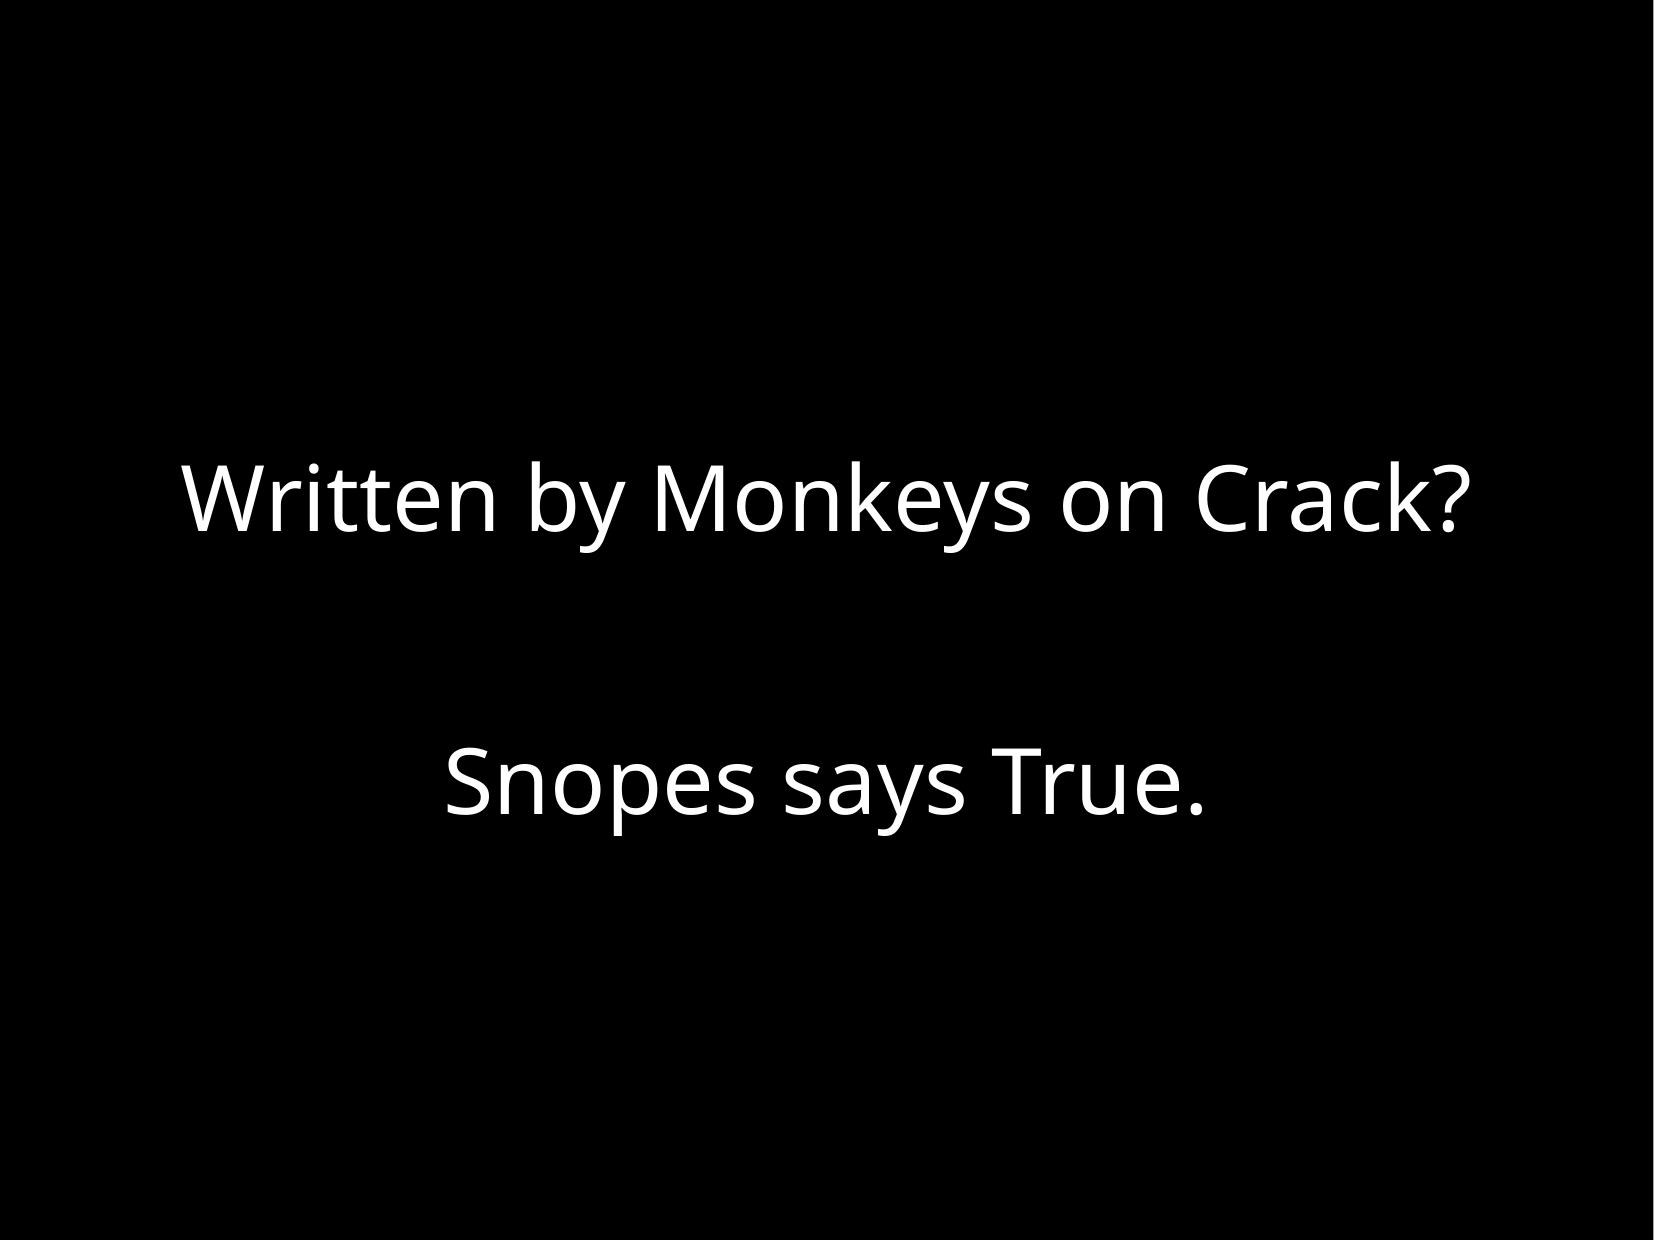

# Written by Monkeys on Crack?
Snopes says True.